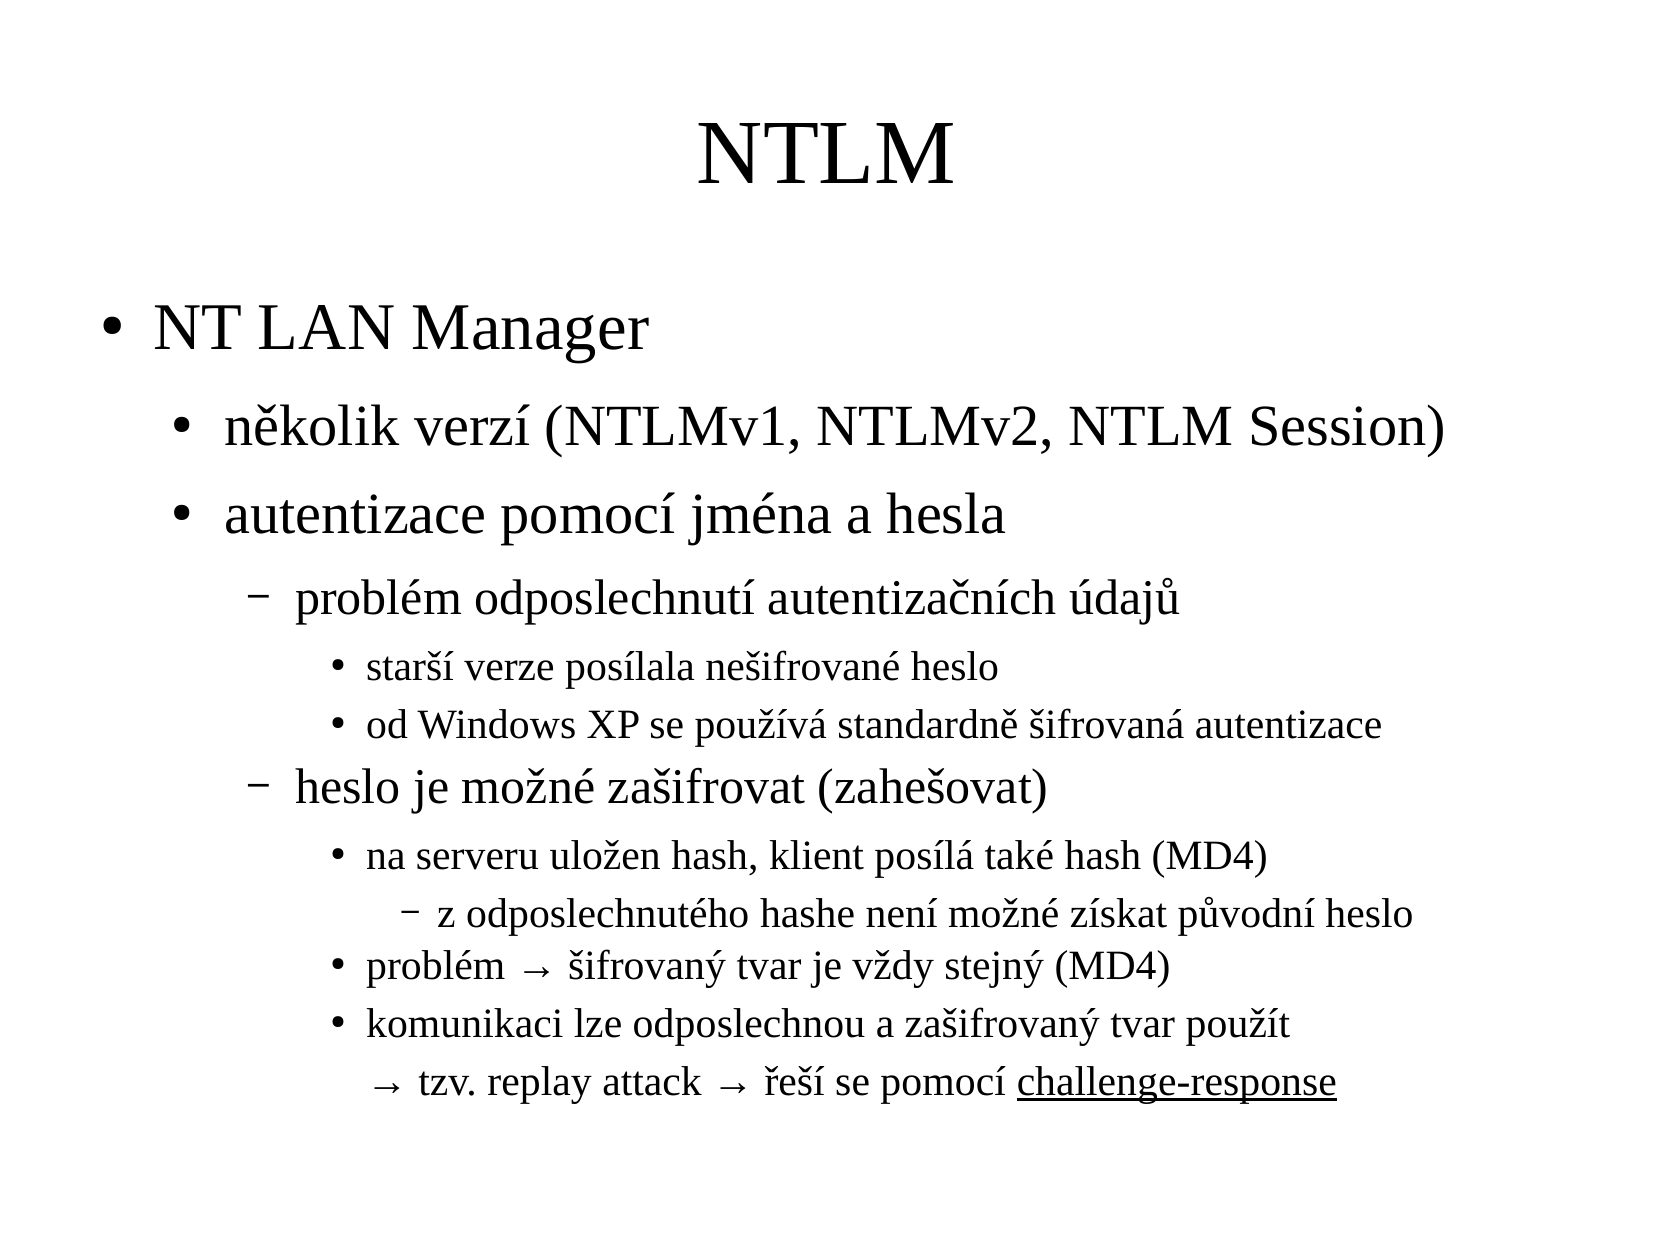

# NTLM
NT LAN Manager
několik verzí (NTLMv1, NTLMv2, NTLM Session)
autentizace pomocí jména a hesla
problém odposlechnutí autentizačních údajů
starší verze posílala nešifrované heslo
od Windows XP se používá standardně šifrovaná autentizace
heslo je možné zašifrovat (zahešovat)
na serveru uložen hash, klient posílá také hash (MD4)
z odposlechnutého hashe není možné získat původní heslo
problém → šifrovaný tvar je vždy stejný (MD4)
komunikaci lze odposlechnou a zašifrovaný tvar použít
→ tzv. replay attack → řeší se pomocí challenge-response